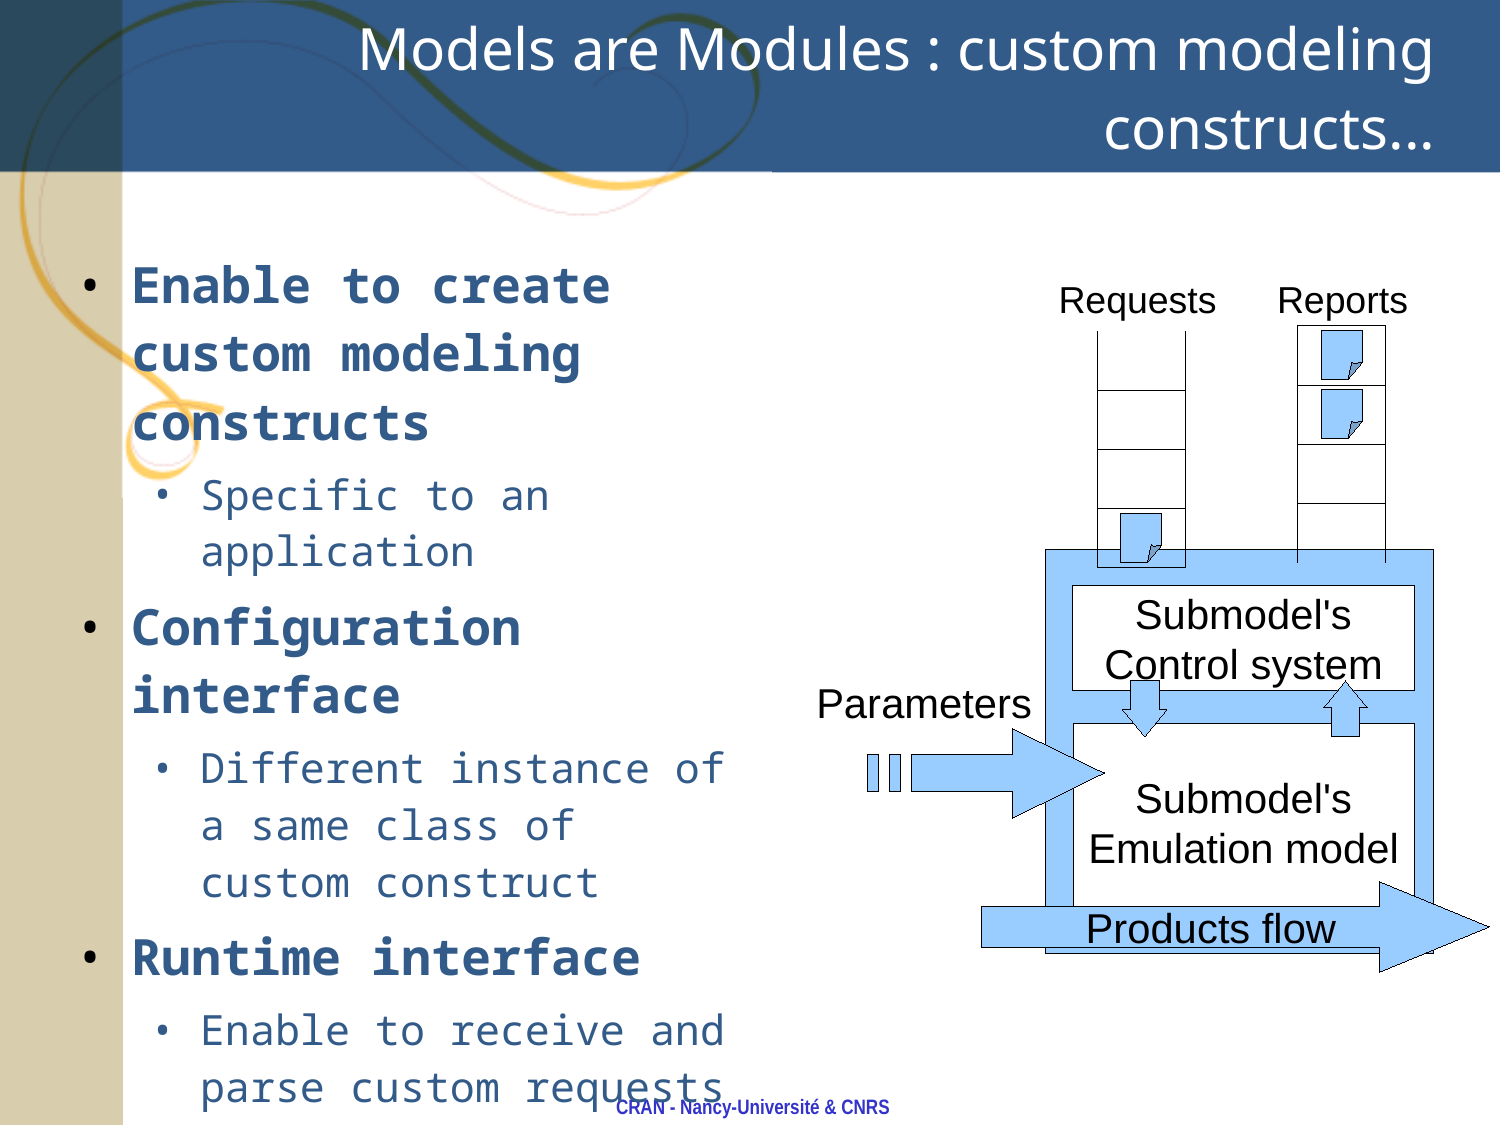

# Models are Modules : custom modeling constructs...
Enable to create custom modeling constructs
Specific to an application
Configuration interface
Different instance of a same class of custom construct
Runtime interface
Enable to receive and parse custom requests
Send back custom reports
Requests
Reports
Submodel's
Control system
Parameters
Submodel's
Emulation model
Products flow